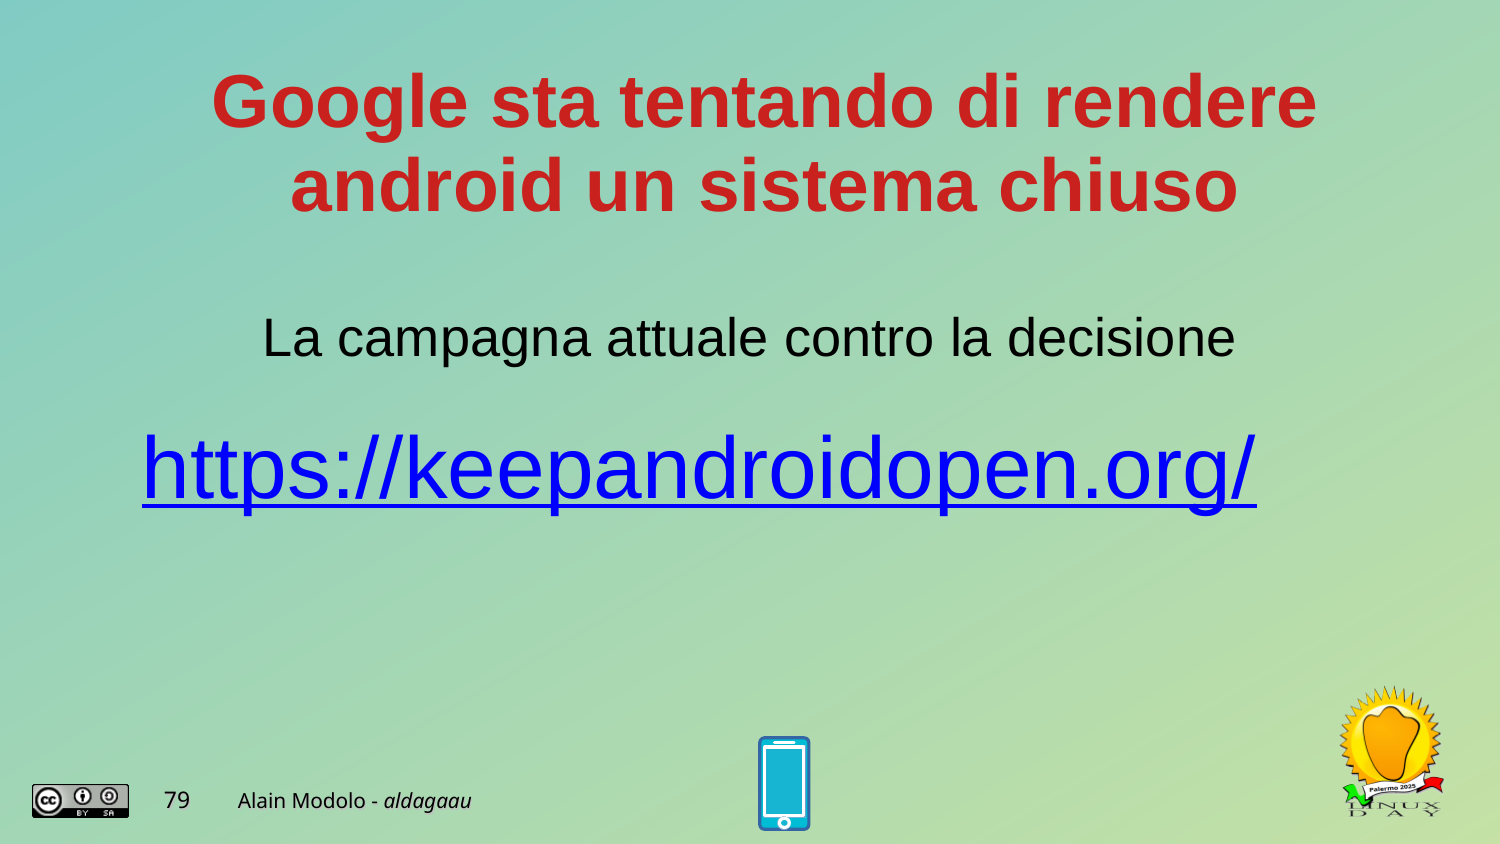

Google sta tentando di rendere
android un sistema chiuso
# La campagna attuale contro la decisione
https://keepandroidopen.org/